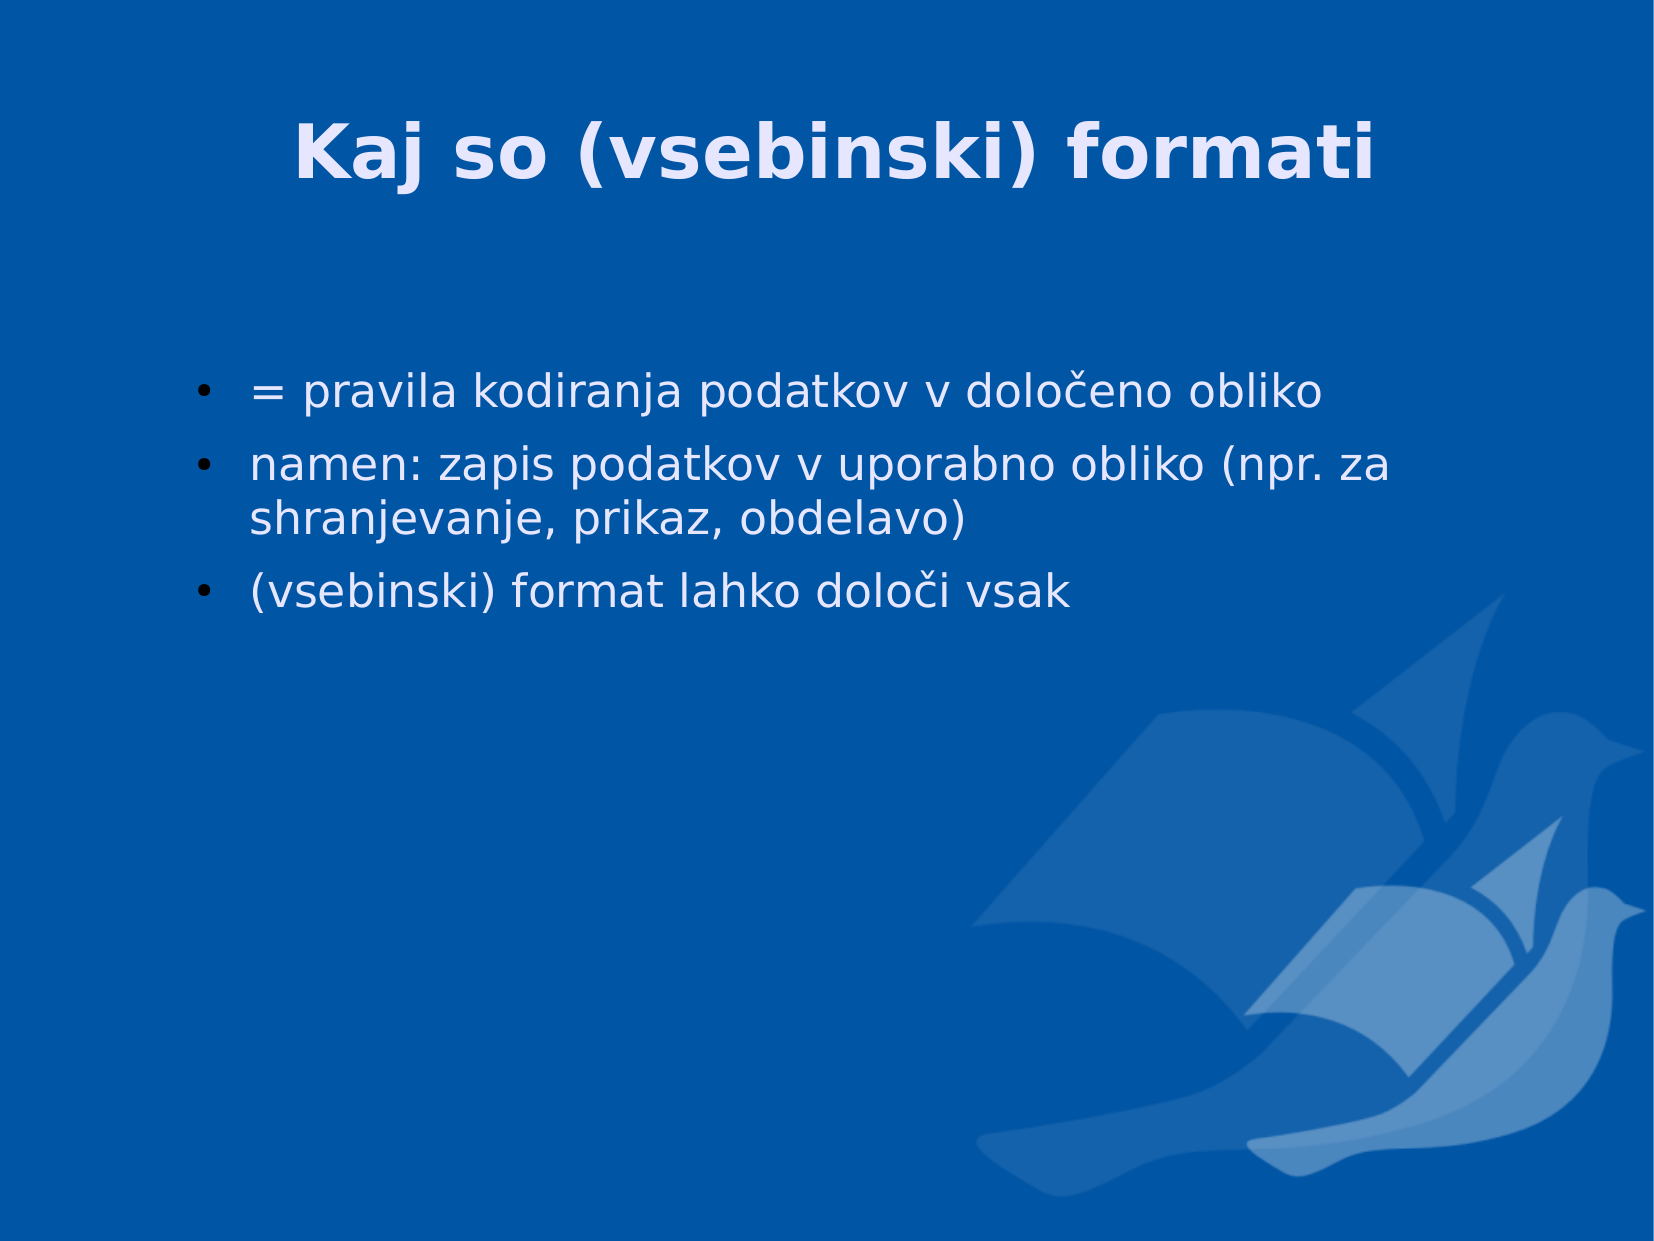

# Kaj so (vsebinski) formati
= pravila kodiranja podatkov v določeno obliko
namen: zapis podatkov v uporabno obliko (npr. za shranjevanje, prikaz, obdelavo)
(vsebinski) format lahko določi vsak